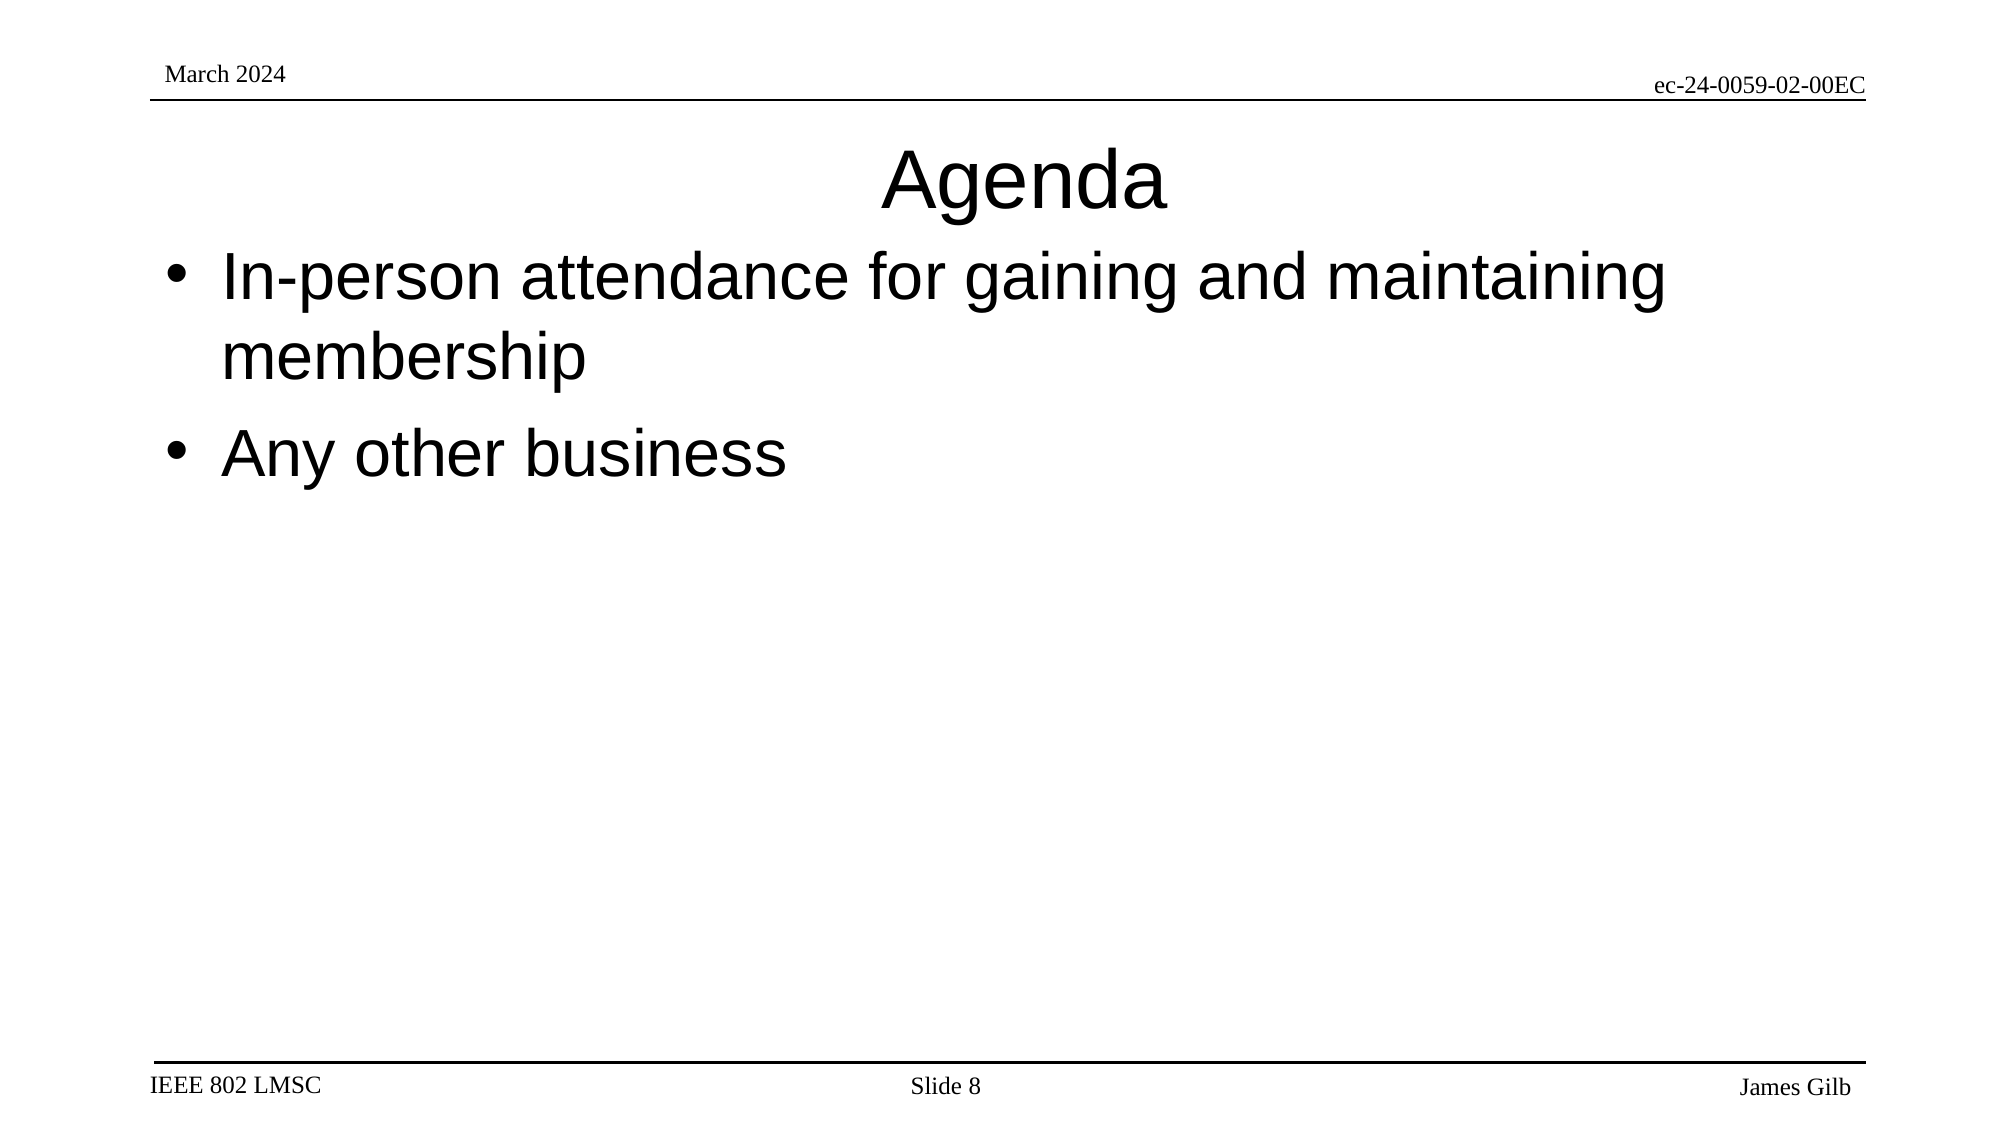

# Agenda
In-person attendance for gaining and maintaining membership
Any other business
8